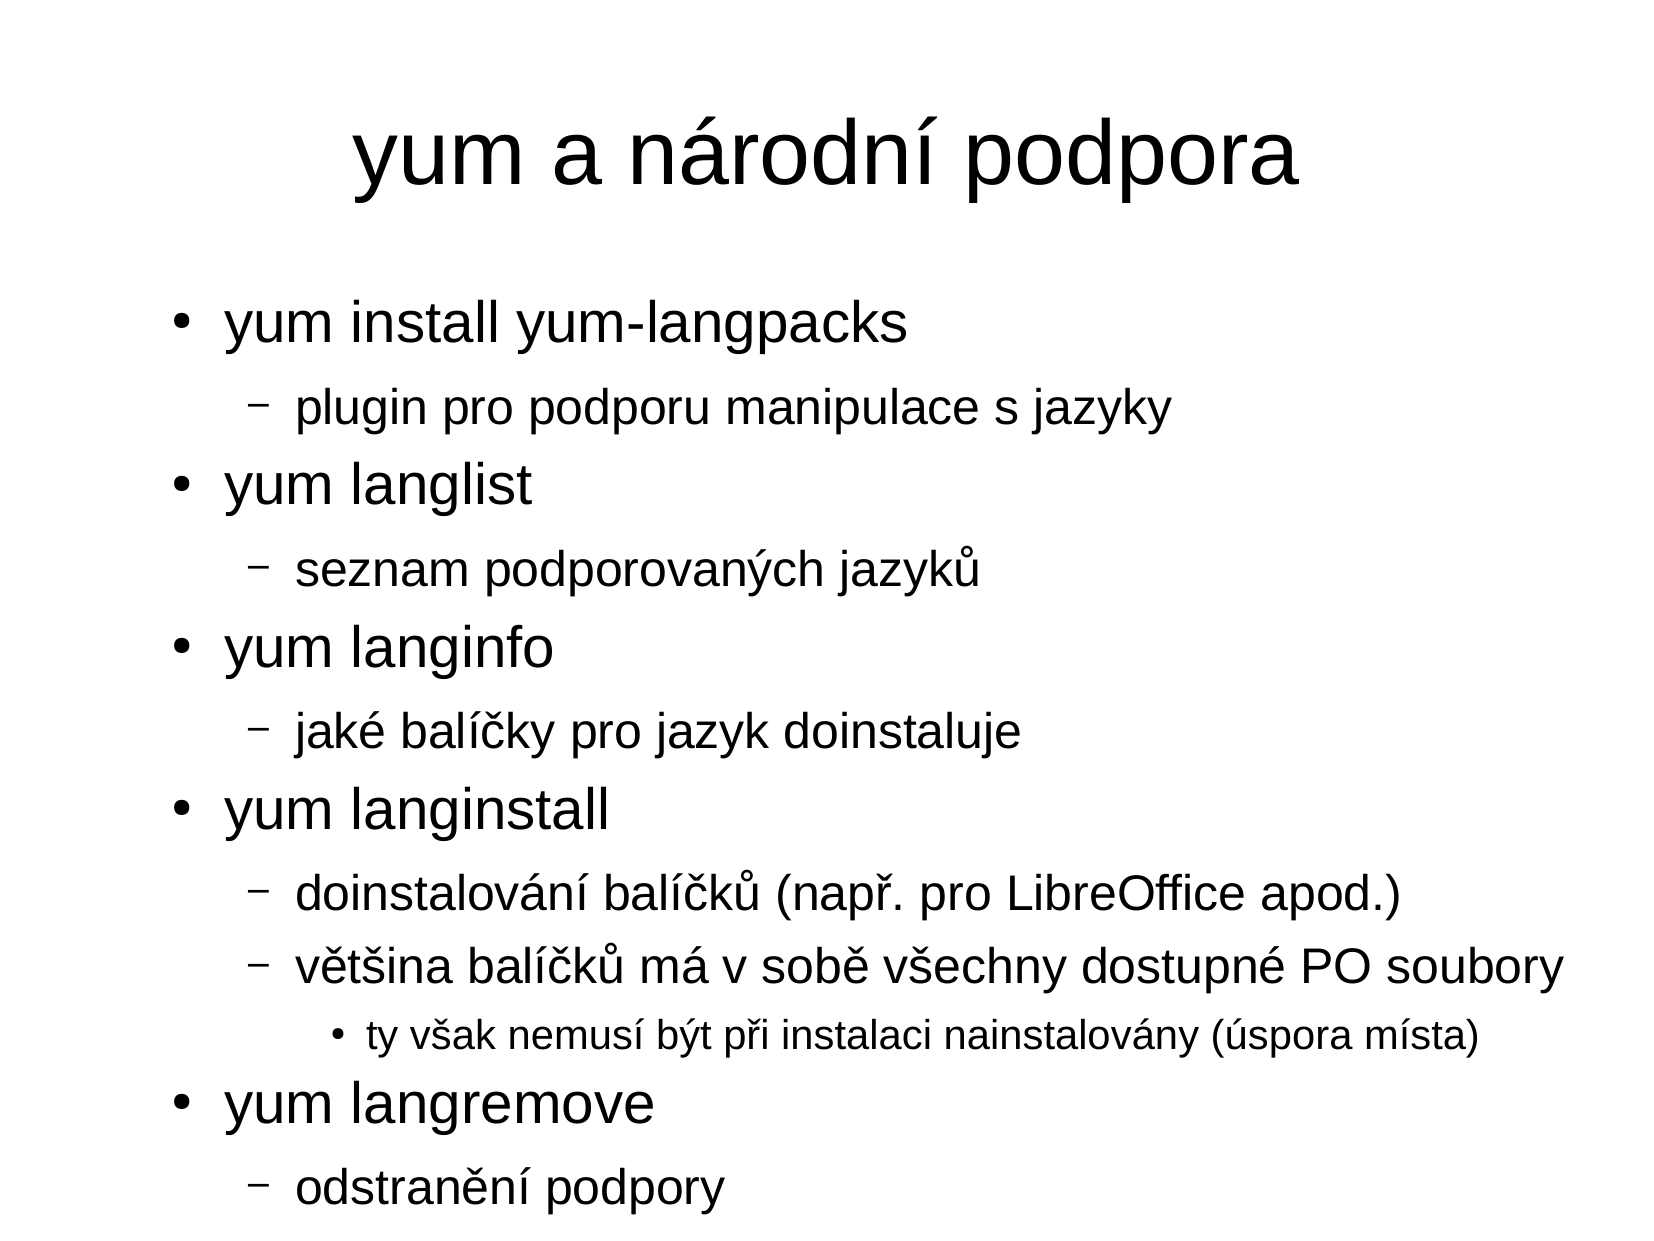

# yum a národní podpora
yum install yum-langpacks
plugin pro podporu manipulace s jazyky
yum langlist
seznam podporovaných jazyků
yum langinfo
jaké balíčky pro jazyk doinstaluje
yum langinstall
doinstalování balíčků (např. pro LibreOffice apod.)
většina balíčků má v sobě všechny dostupné PO soubory
ty však nemusí být při instalaci nainstalovány (úspora místa)
yum langremove
odstranění podpory